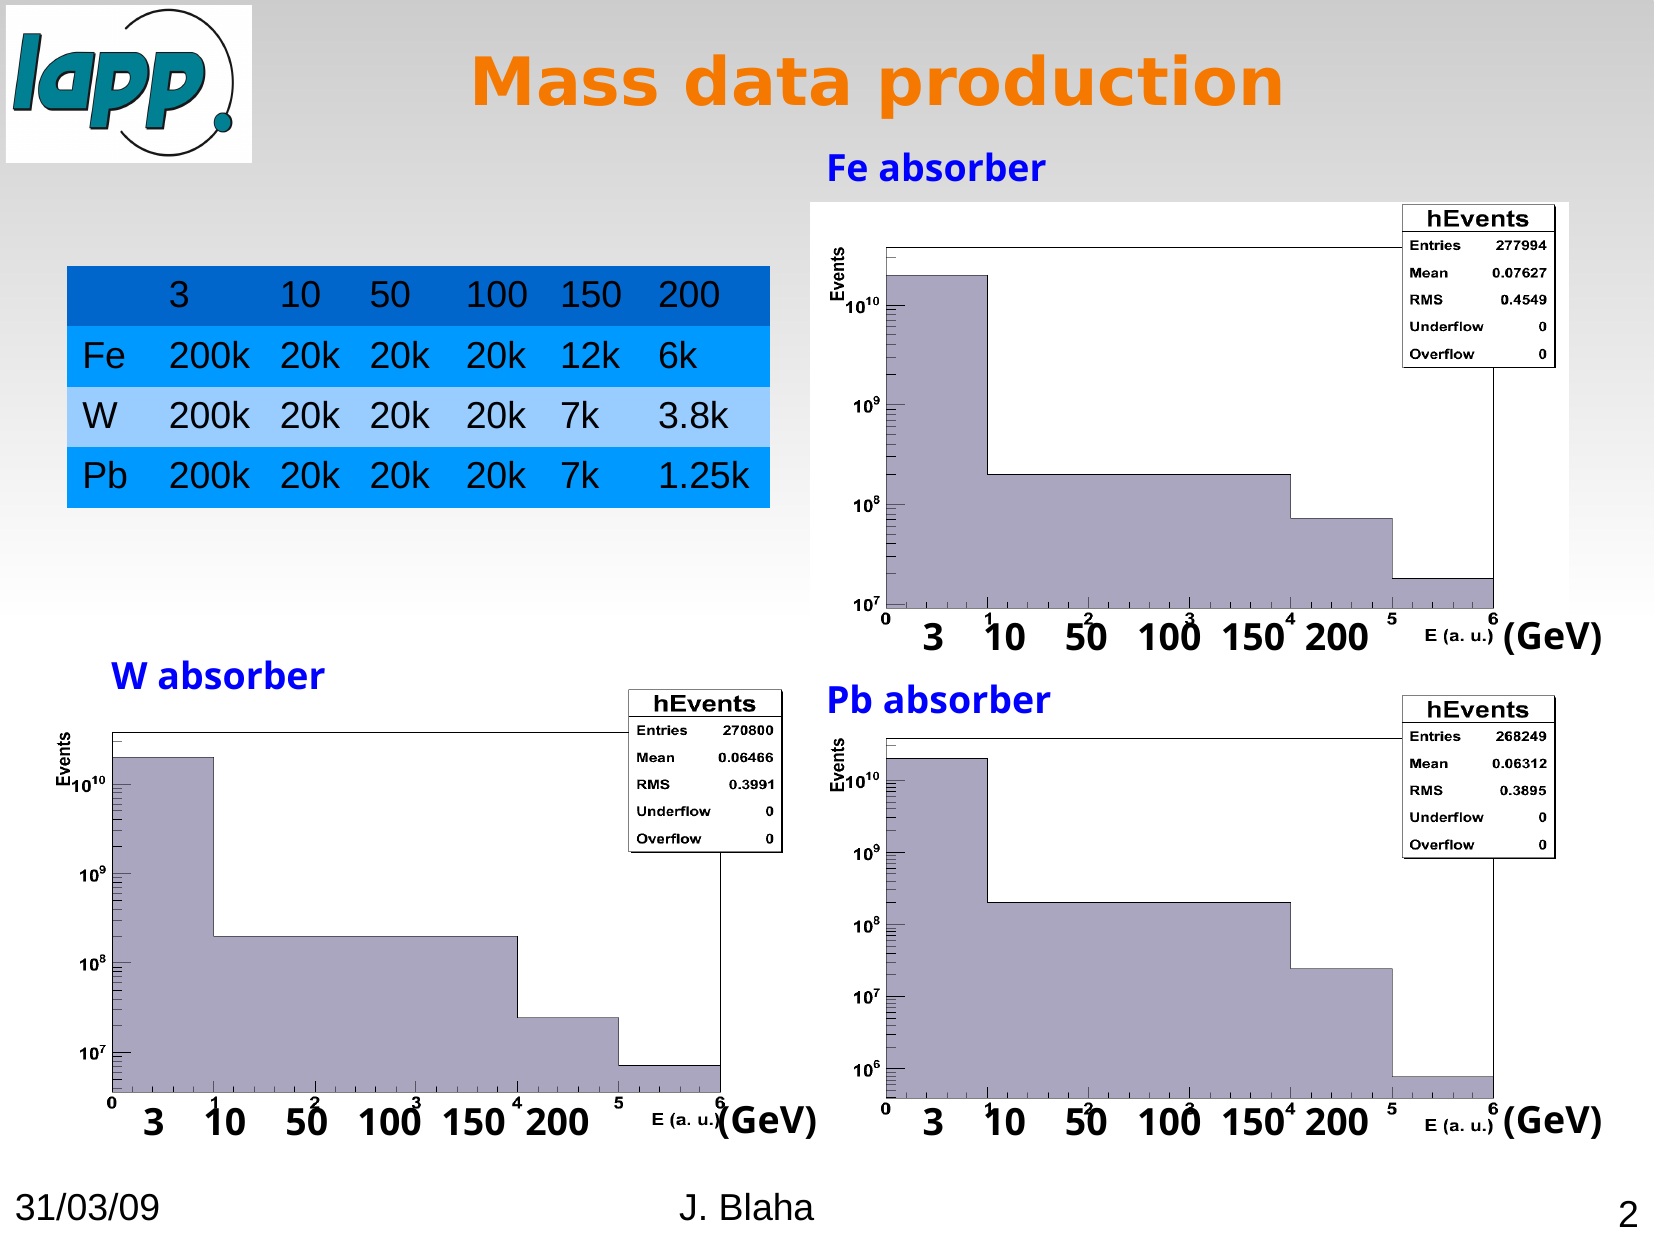

# Mass data production
Fe absorber
| | 3 | 10 | 50 | 100 | 150 | 200 |
| --- | --- | --- | --- | --- | --- | --- |
| Fe | 200k | 20k | 20k | 20k | 12k | 6k |
| W | 200k | 20k | 20k | 20k | 7k | 3.8k |
| Pb | 200k | 20k | 20k | 20k | 7k | 1.25k |
(GeV)
3 10 50 100 150 200
W absorber
Pb absorber
(GeV)
(GeV)
3 10 50 100 150 200
3 10 50 100 150 200
31/03/09
 J. Blaha